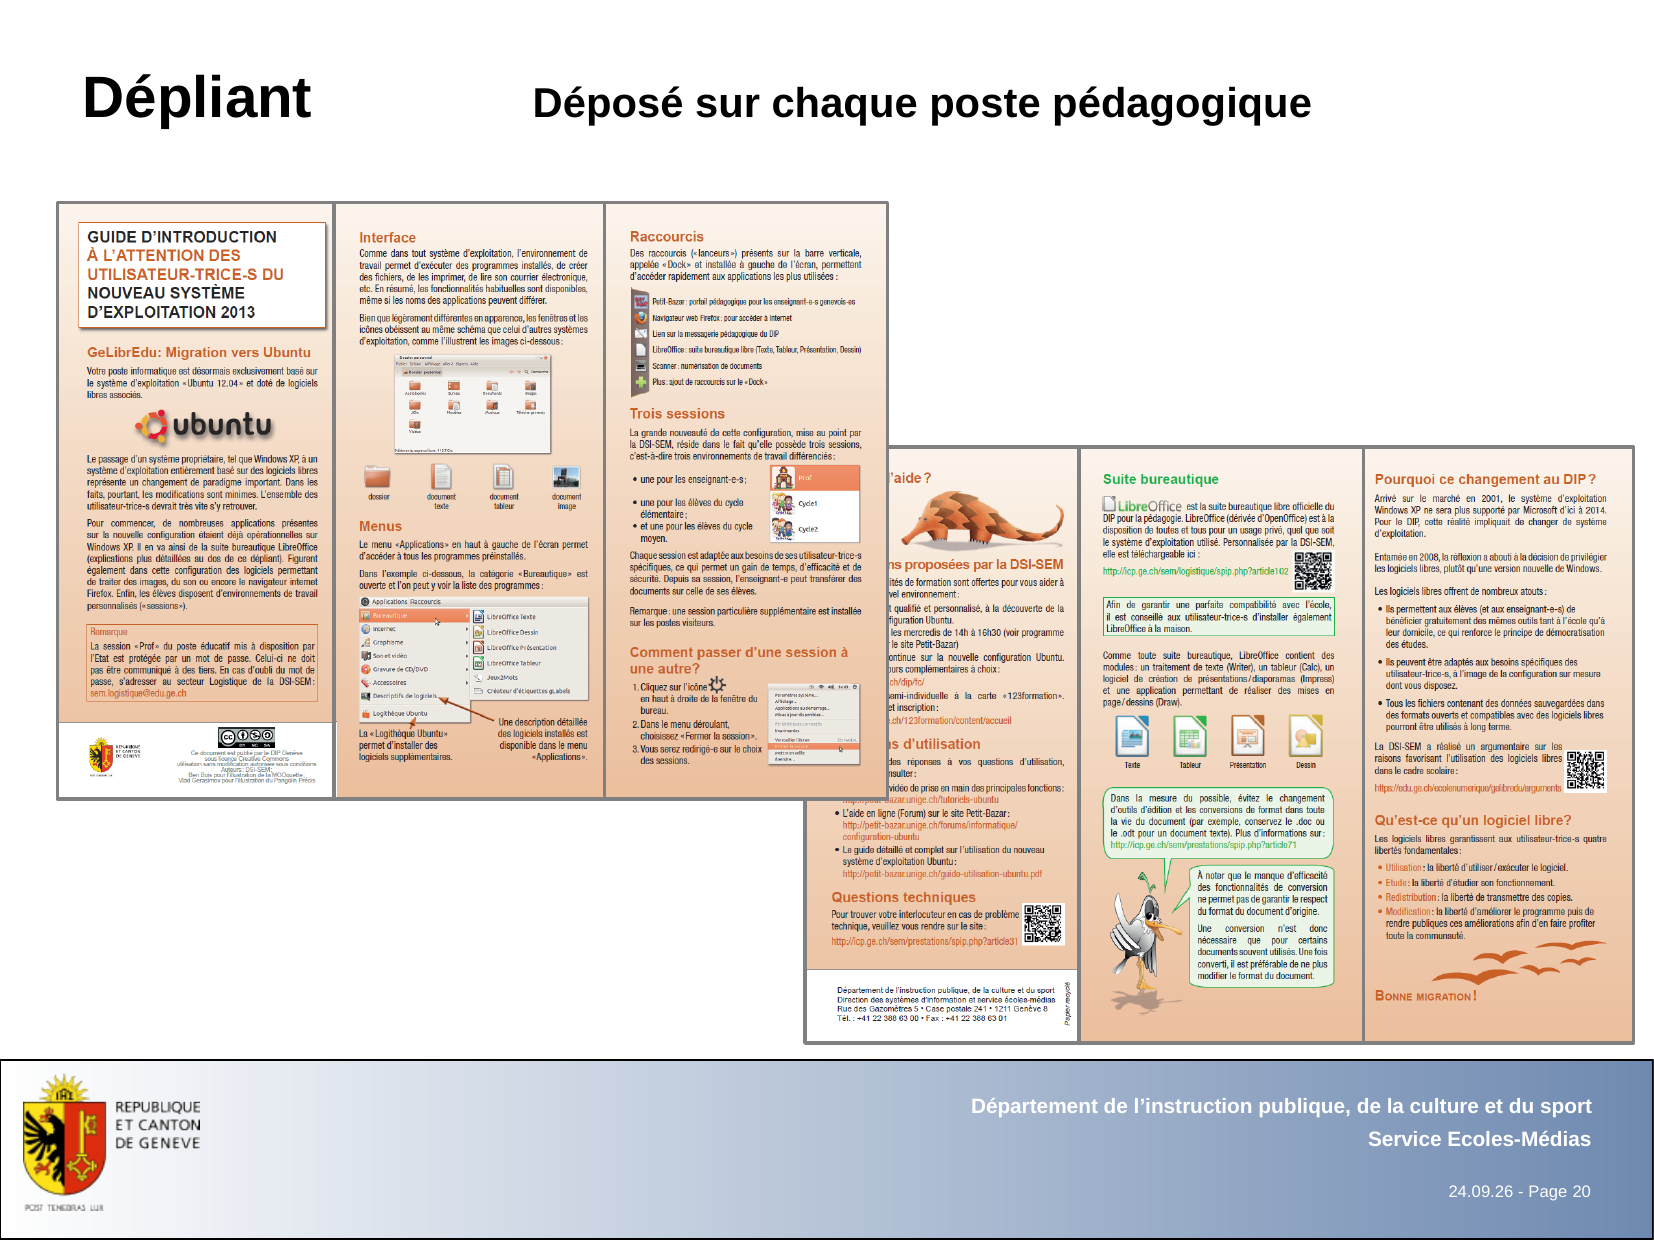

# Dépliant 		Déposé sur chaque poste pédagogique
Département
Nom du service ou office